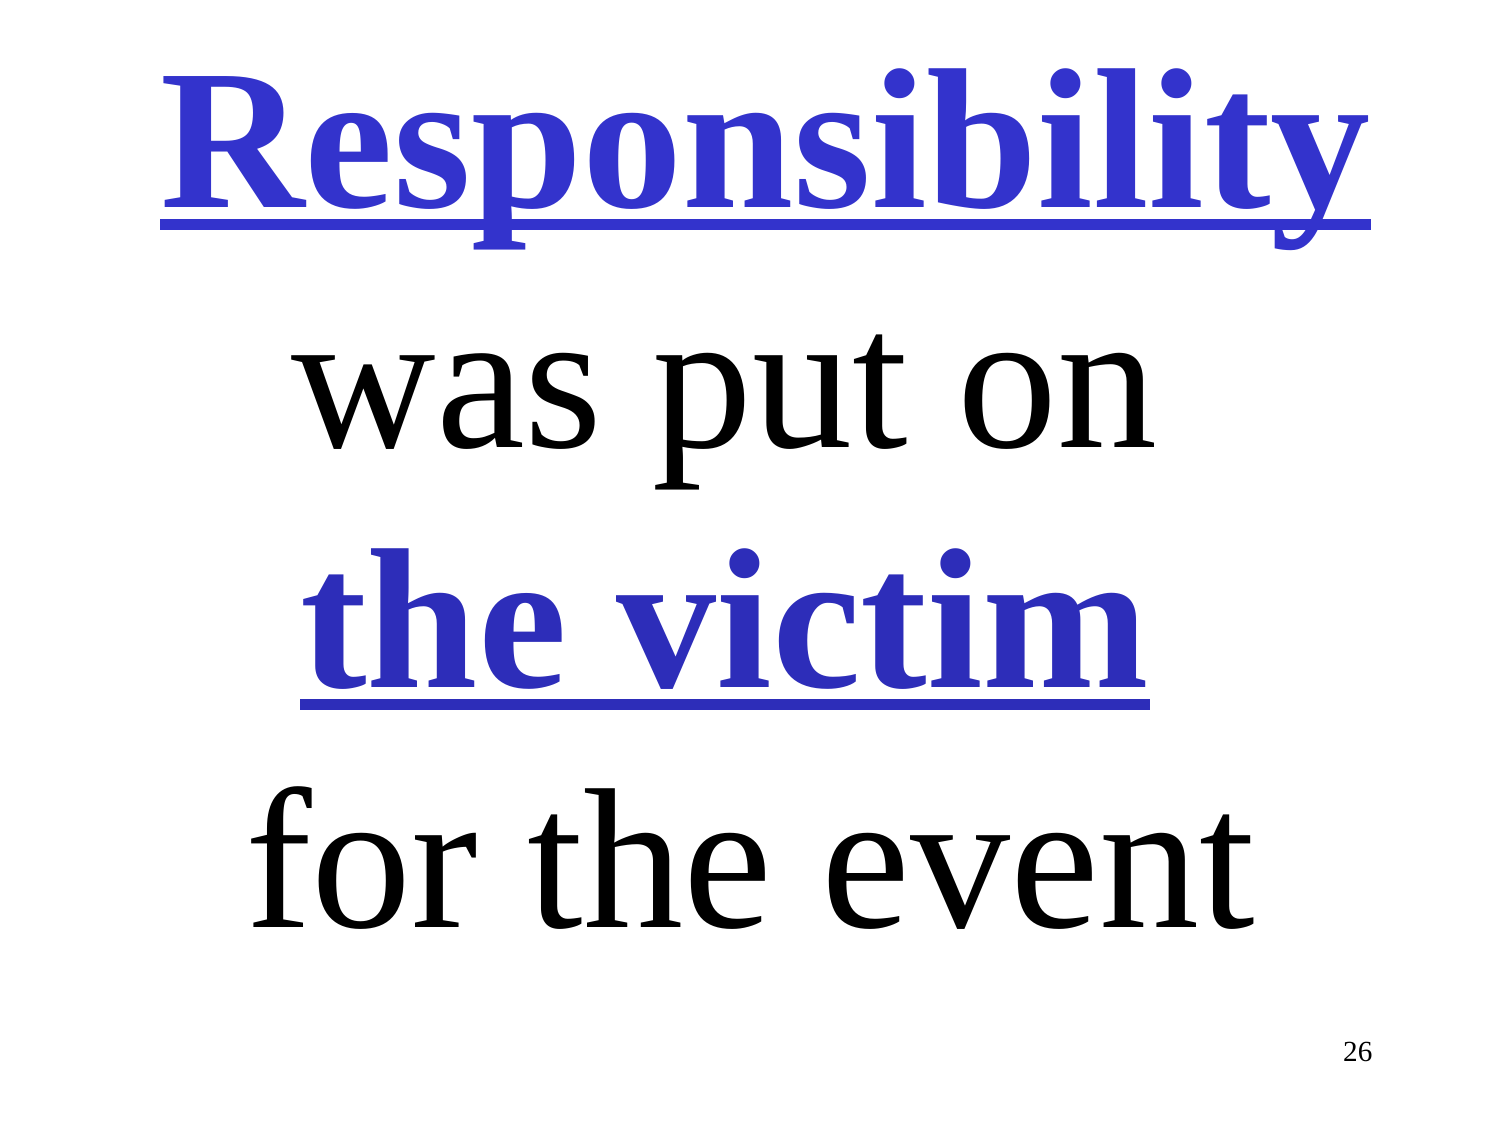

Responsibility was put on
the victim
for the event